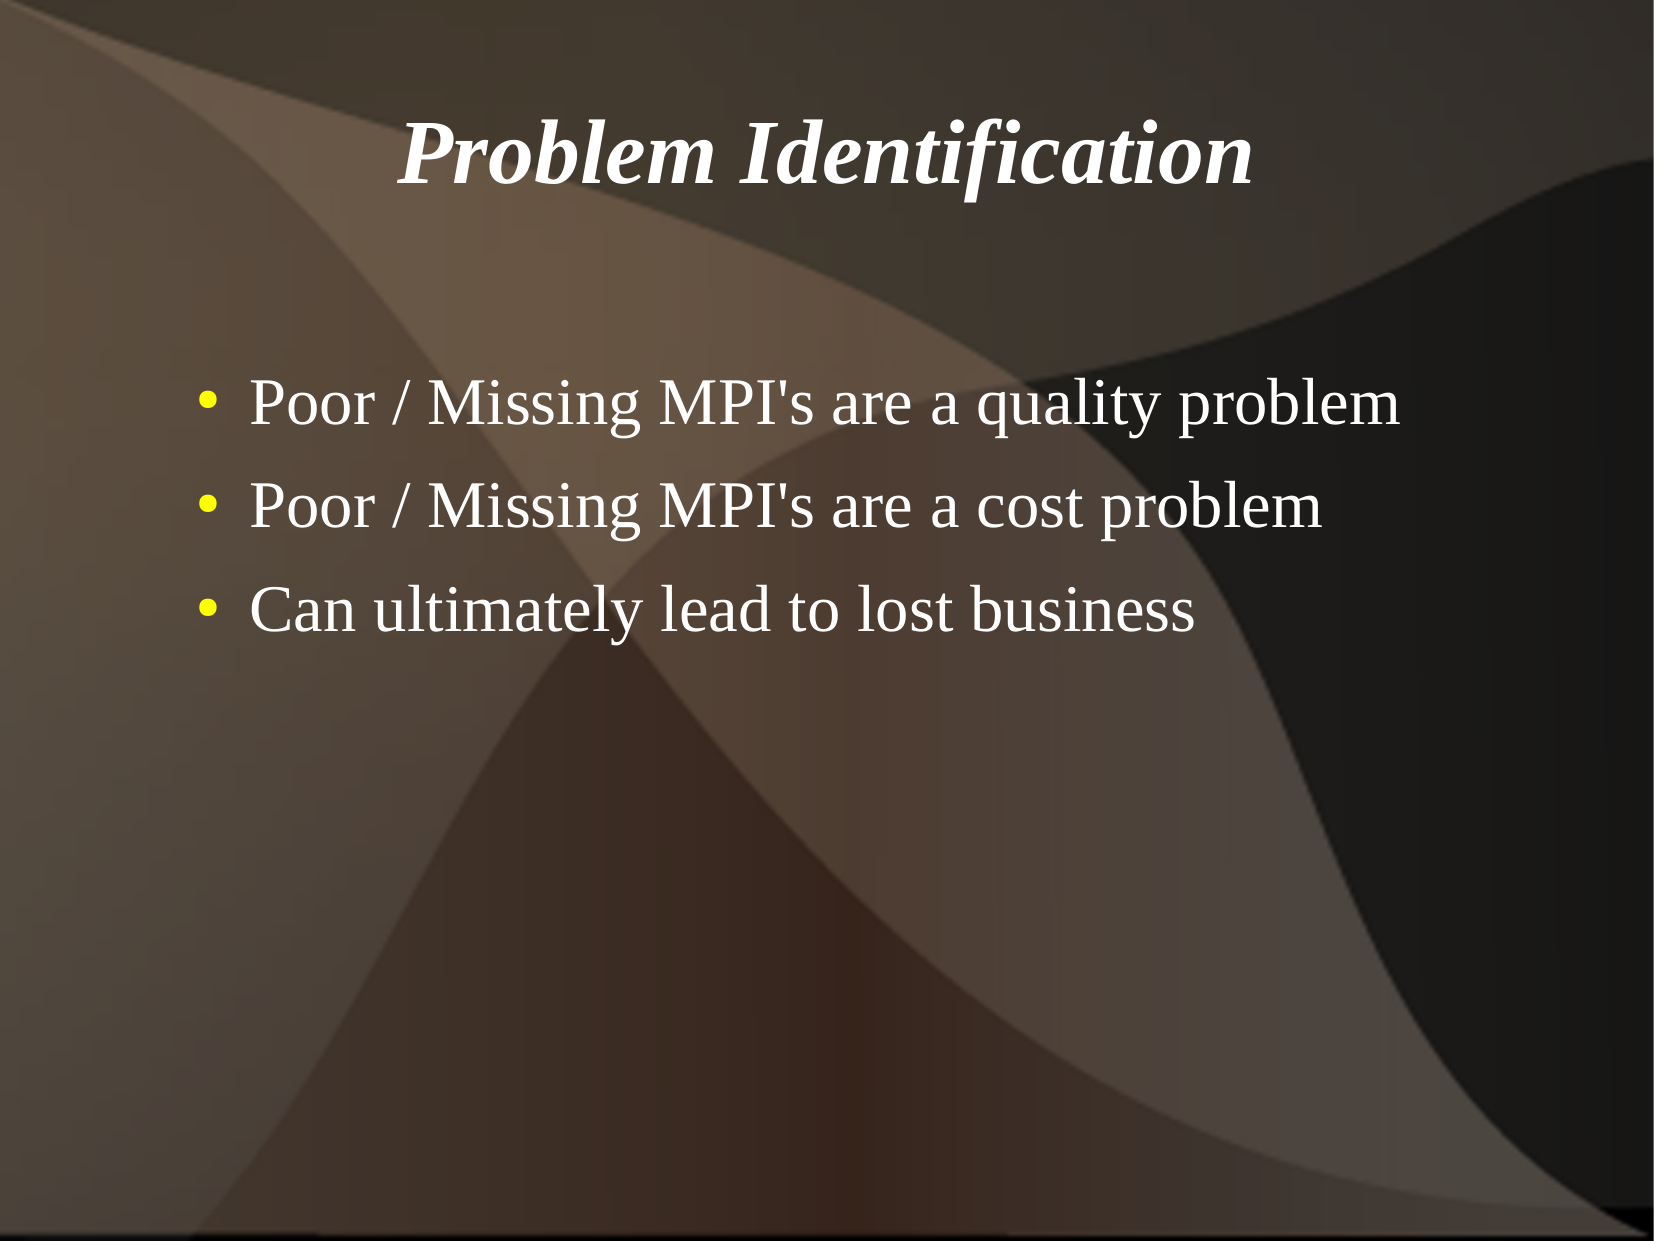

# Problem Identification
Poor / Missing MPI's are a quality problem
Poor / Missing MPI's are a cost problem
Can ultimately lead to lost business